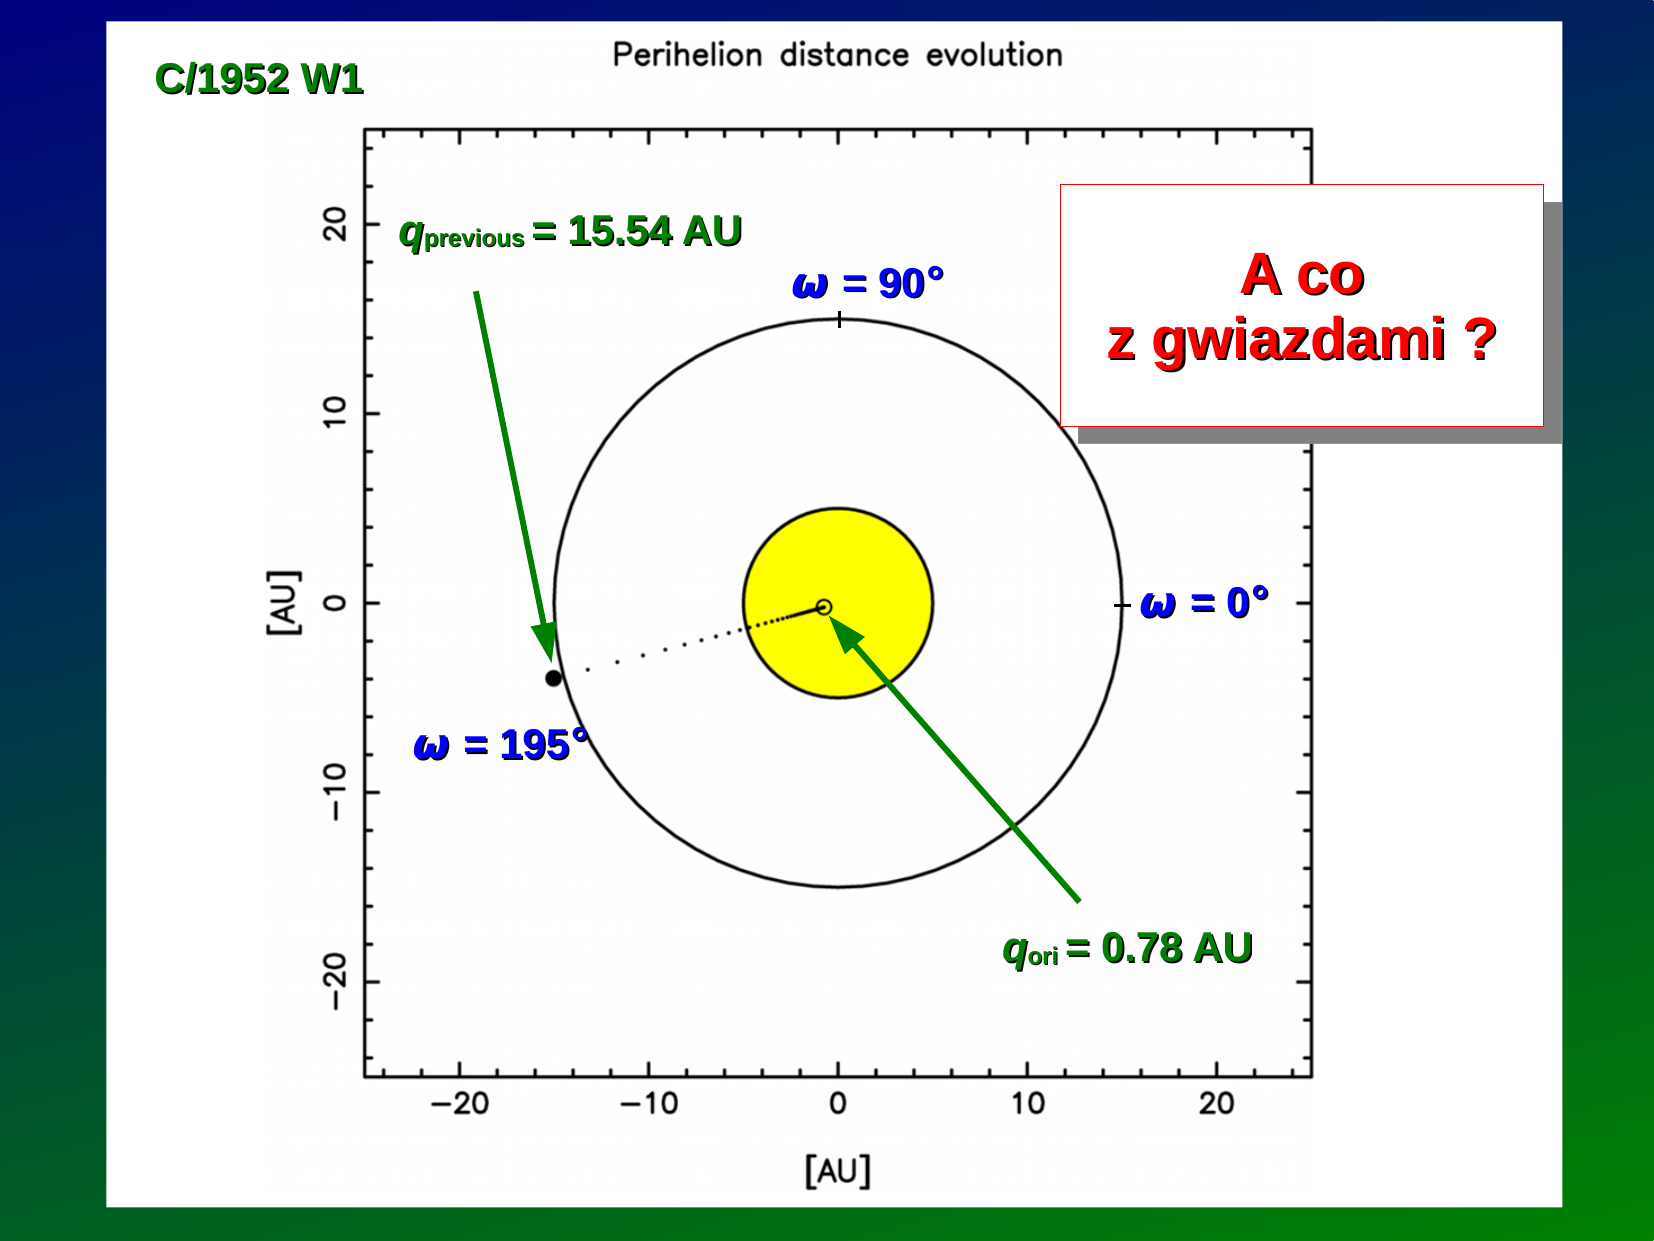

C/1952 W1
A co
z gwiazdami ?
qprevious = 15.54 AU
ω = 90°
ω = 0°
ω = 195°
qori = 0.78 AU